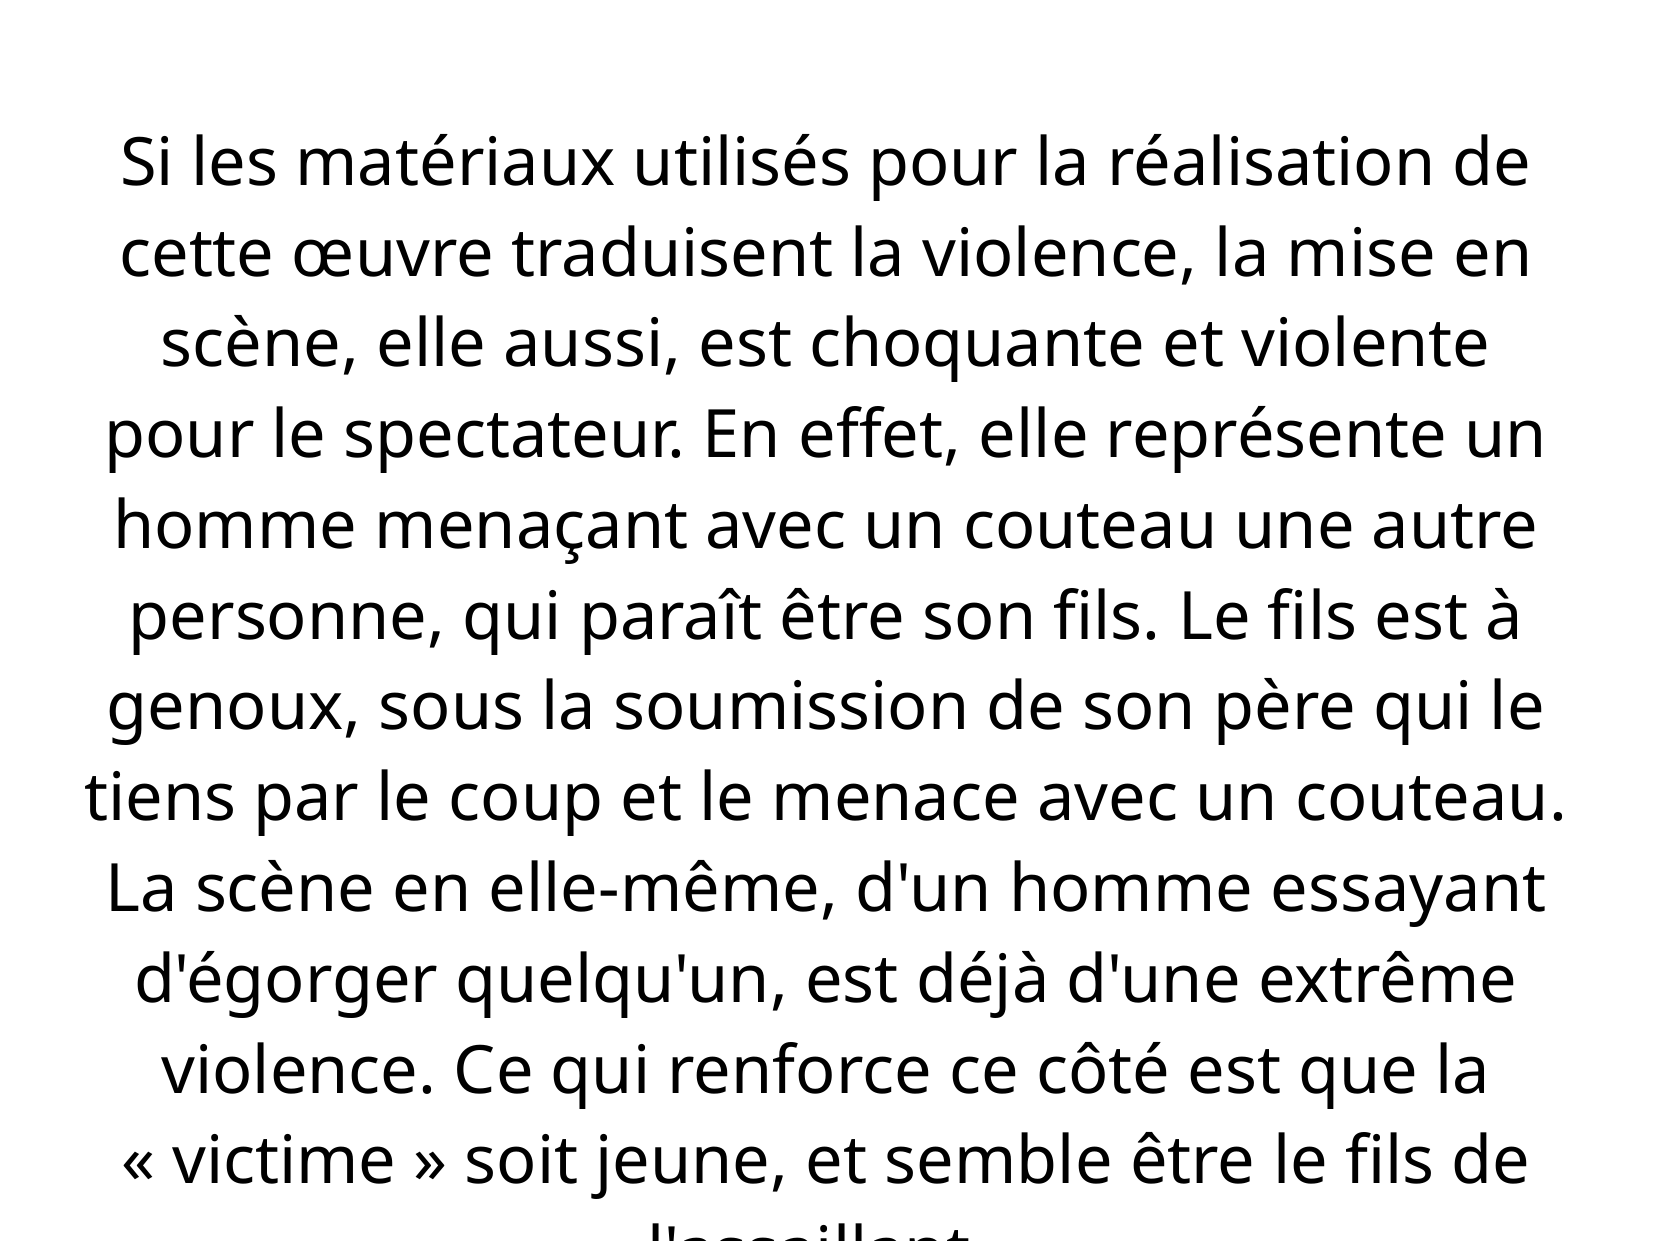

# II- Une scène violente
Si les matériaux utilisés pour la réalisation de cette œuvre traduisent la violence, la mise en scène, elle aussi, est choquante et violente pour le spectateur. En effet, elle représente un homme menaçant avec un couteau une autre personne, qui paraît être son fils. Le fils est à genoux, sous la soumission de son père qui le tiens par le coup et le menace avec un couteau.
La scène en elle-même, d'un homme essayant d'égorger quelqu'un, est déjà d'une extrême violence. Ce qui renforce ce côté est que la « victime » soit jeune, et semble être le fils de l'assaillant.